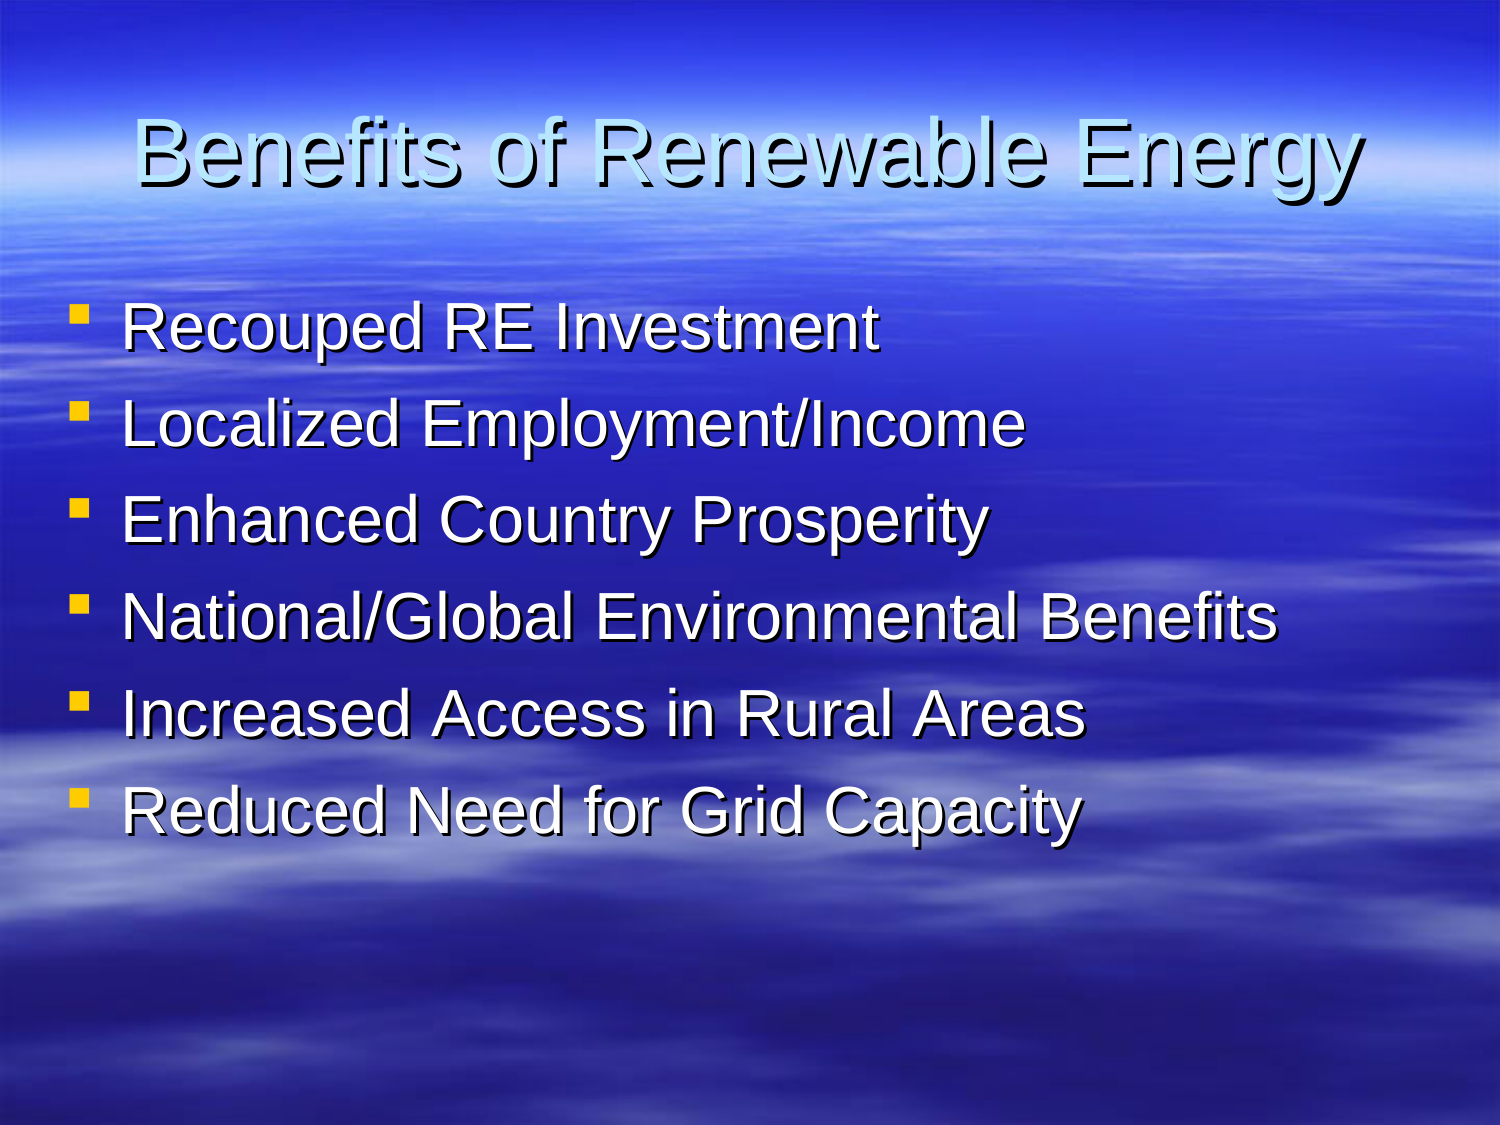

# Benefits of Renewable Energy
Recouped RE Investment
Localized Employment/Income
Enhanced Country Prosperity
National/Global Environmental Benefits
Increased Access in Rural Areas
Reduced Need for Grid Capacity